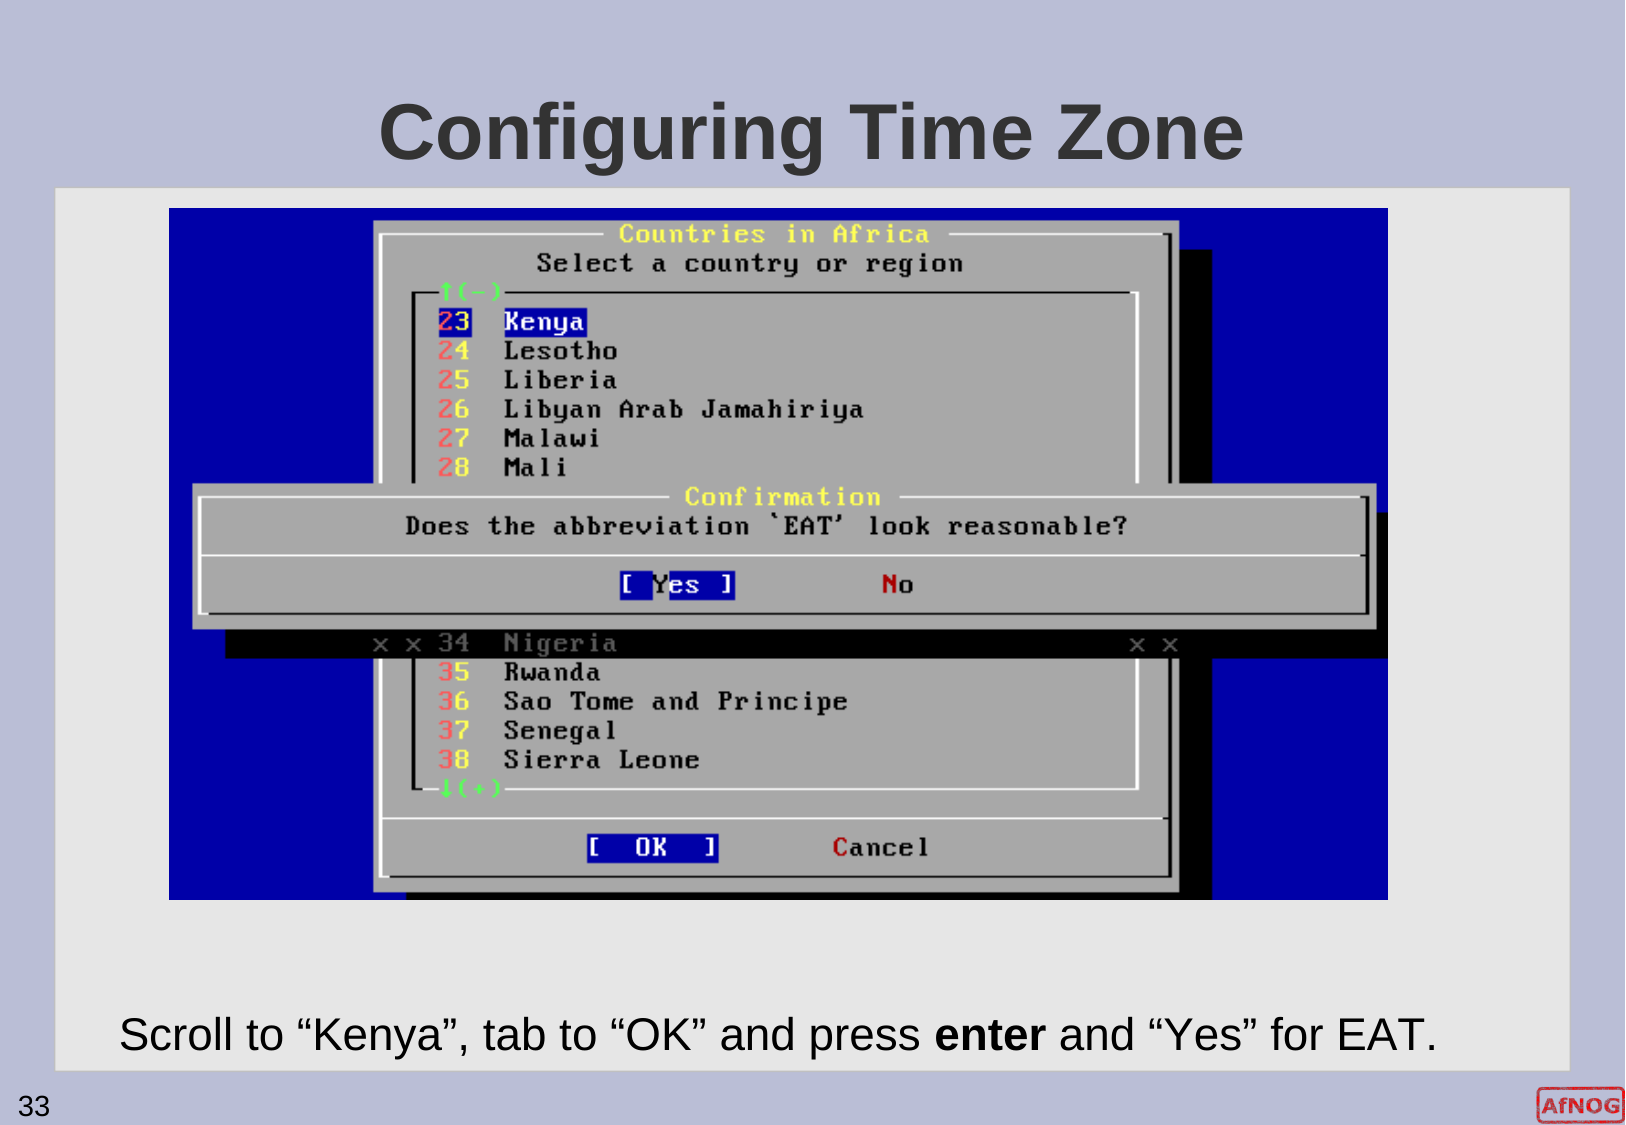

Configuring Time Zone
Scroll to “Kenya”, tab to “OK” and press enter and “Yes” for EAT.